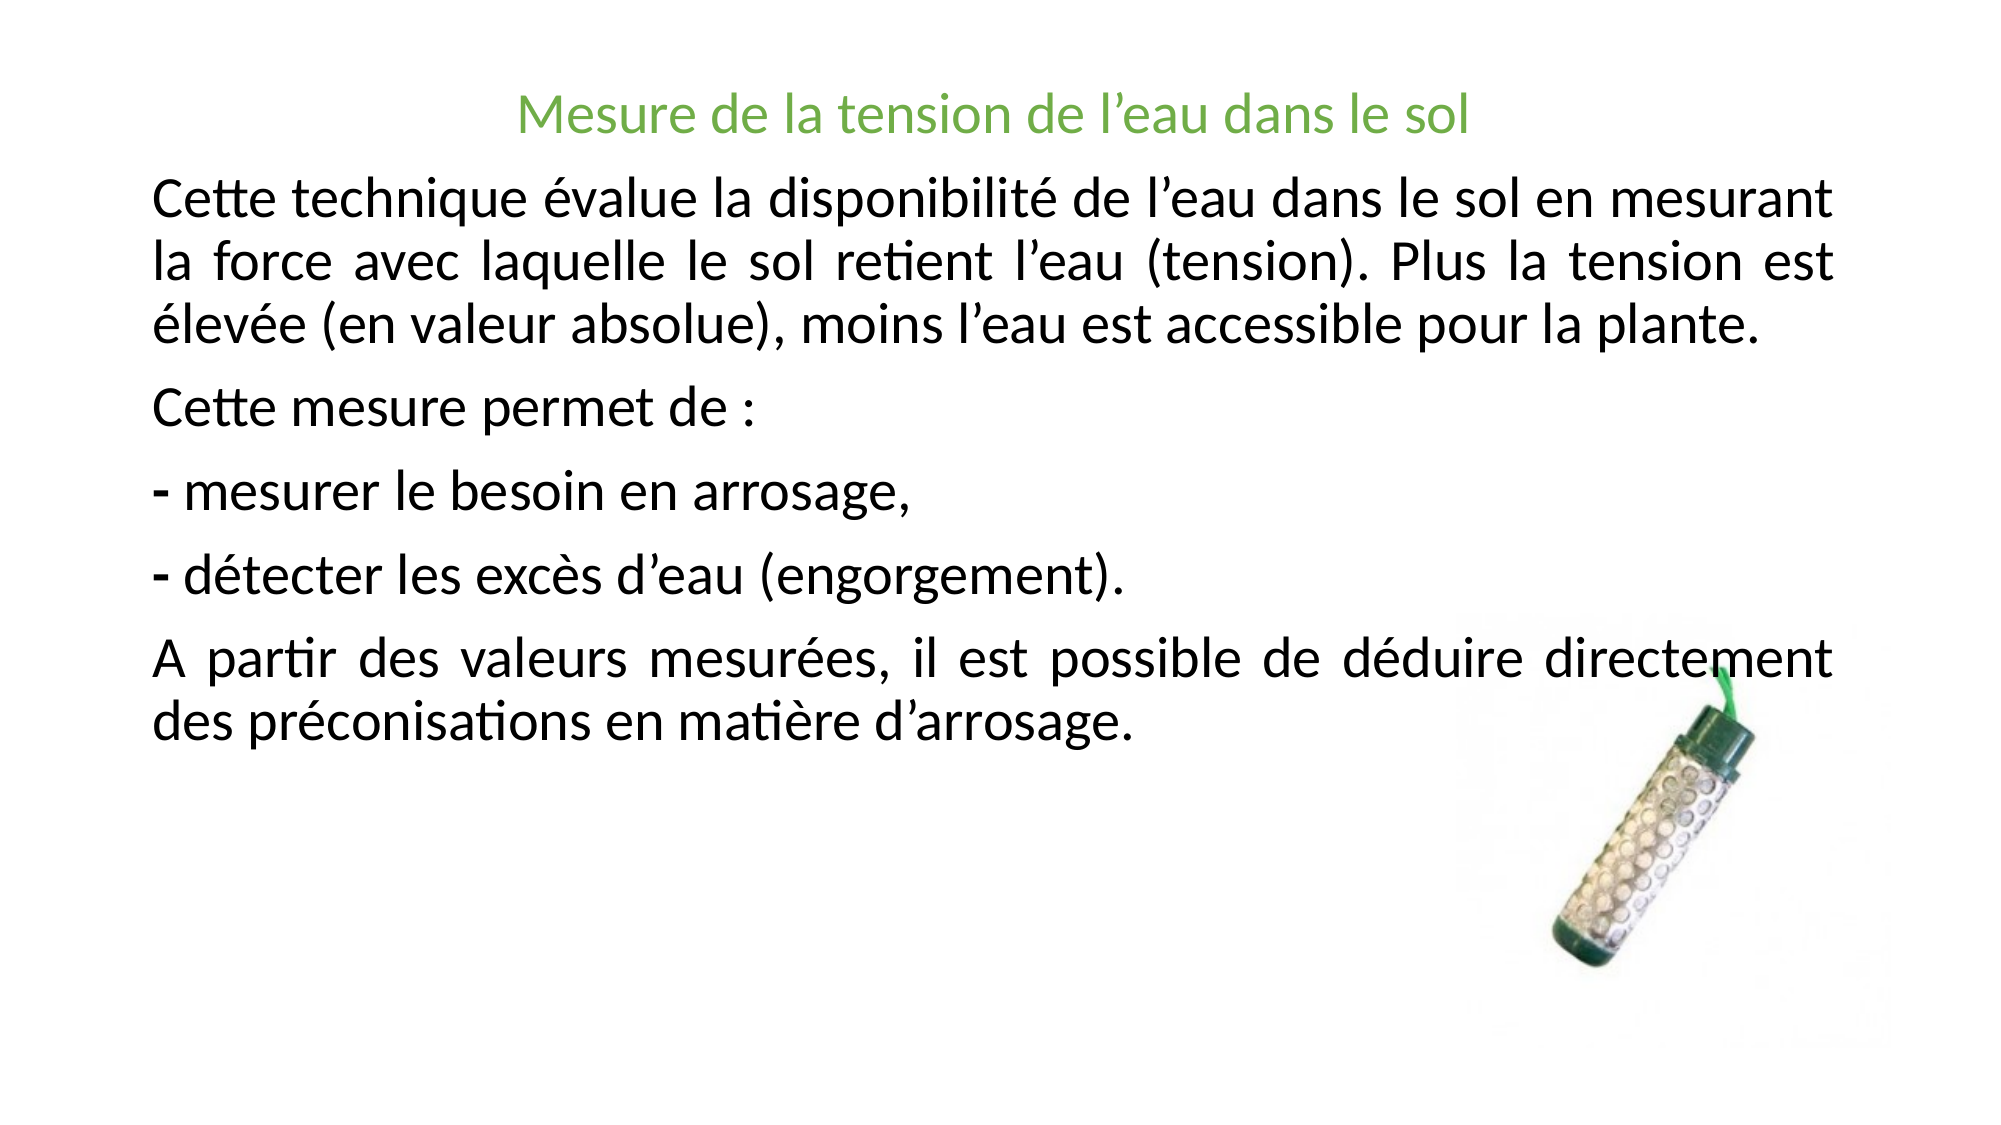

# Mesure de la tension de l’eau dans le sol
Cette technique évalue la disponibilité de l’eau dans le sol en mesurant la force avec laquelle le sol retient l’eau (tension). Plus la tension est élevée (en valeur absolue), moins l’eau est accessible pour la plante.
Cette mesure permet de :
- mesurer le besoin en arrosage,
- détecter les excès d’eau (engorgement).
A partir des valeurs mesurées, il est possible de déduire directement des préconisations en matière d’arrosage.